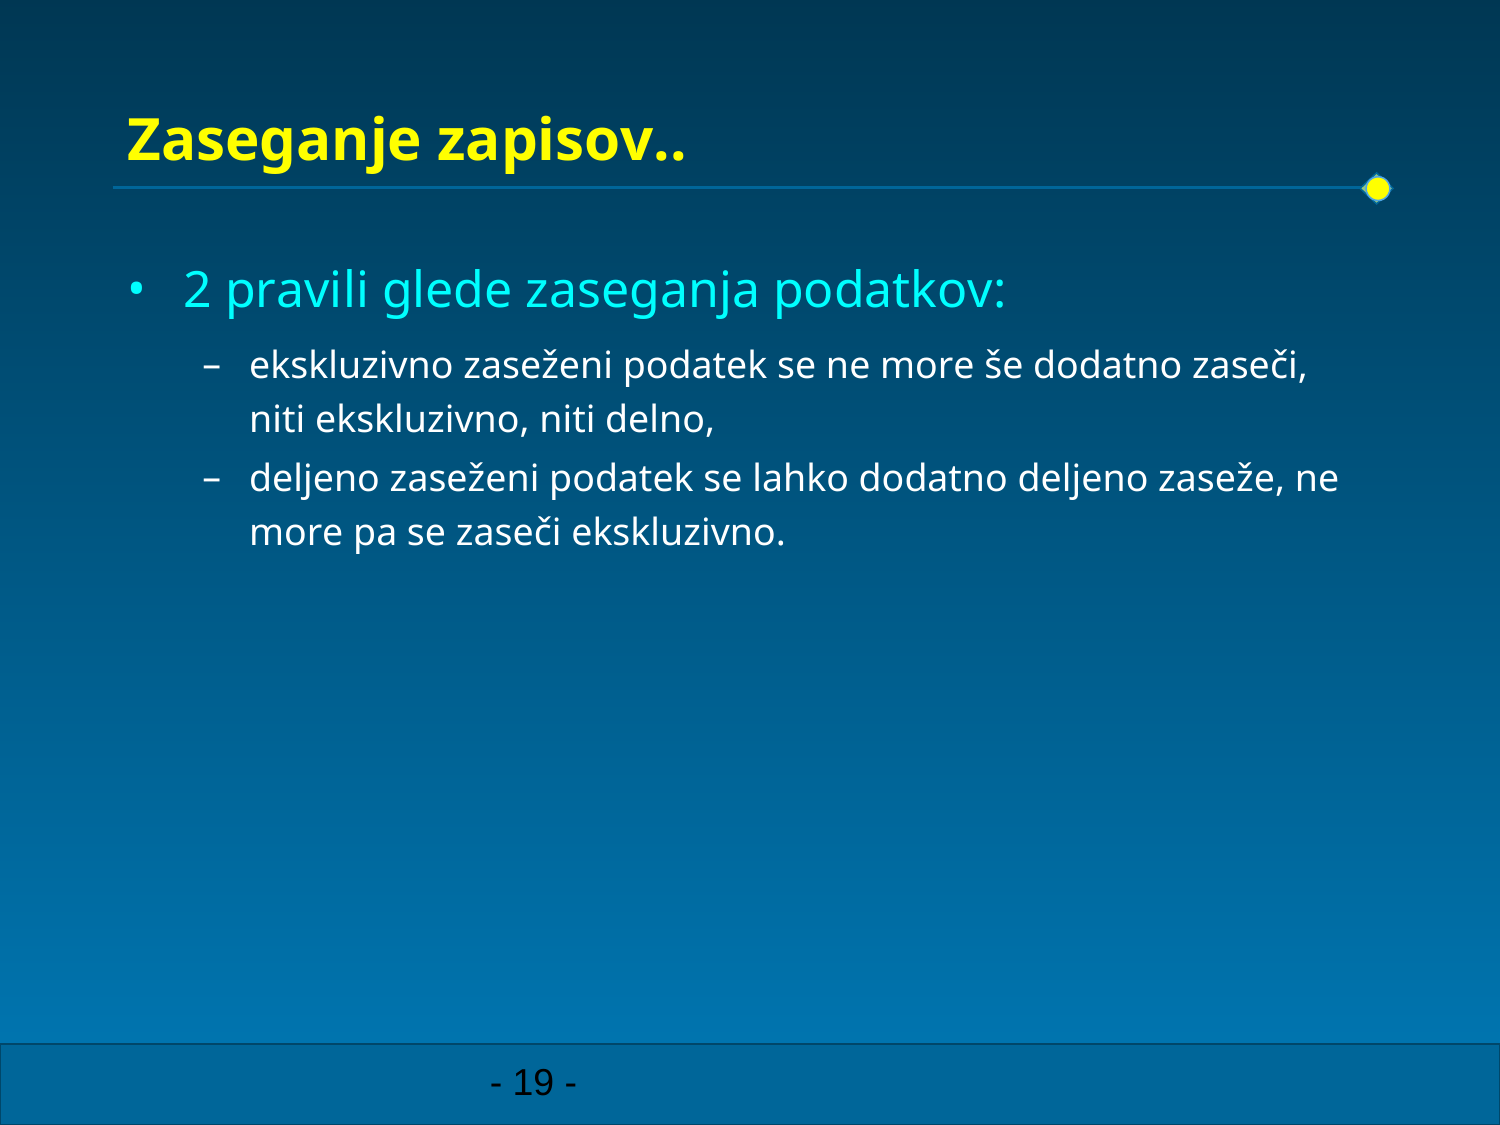

# Zaseganje zapisov..
2 pravili glede zaseganja podatkov:
ekskluzivno zaseženi podatek se ne more še dodatno zaseči, niti ekskluzivno, niti delno,
deljeno zaseženi podatek se lahko dodatno deljeno zaseže, ne more pa se zaseči ekskluzivno.